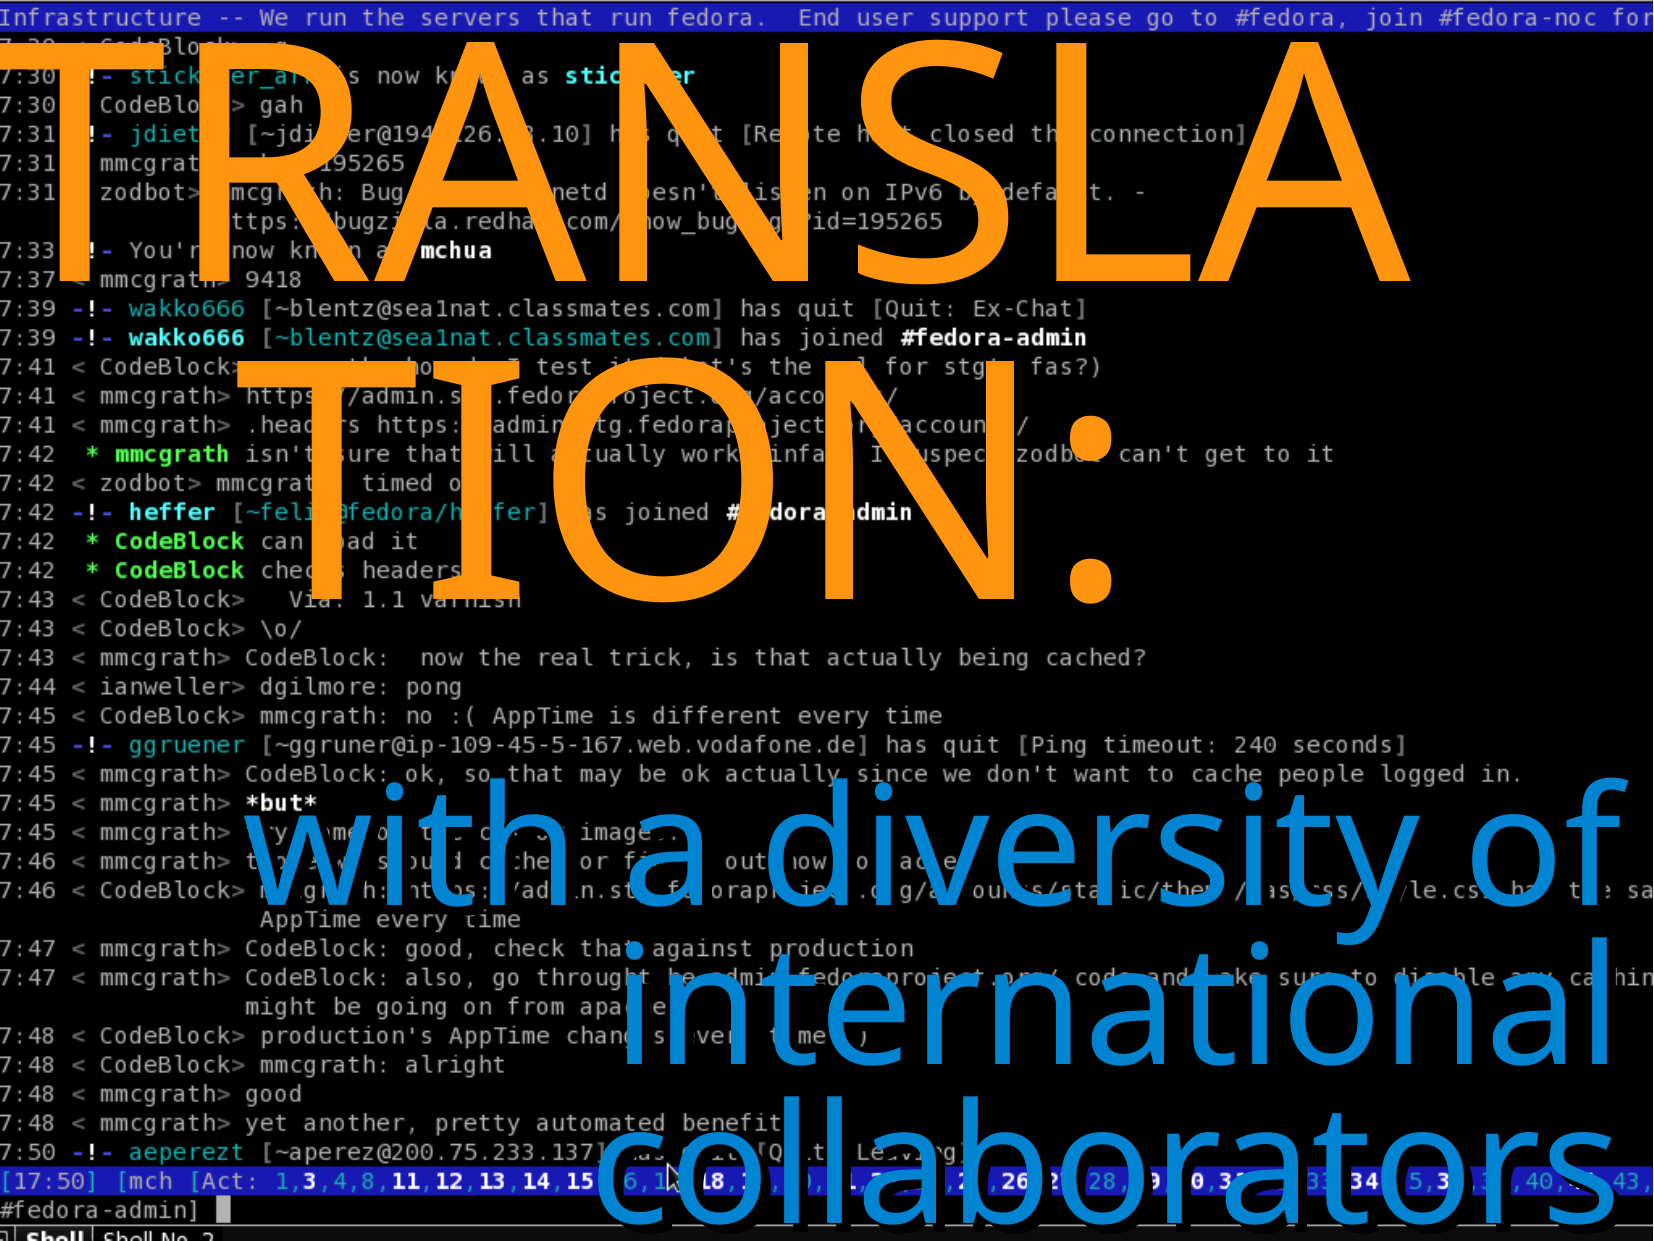

# TRANSLATION:
with a diversity of international collaborators shipping real products